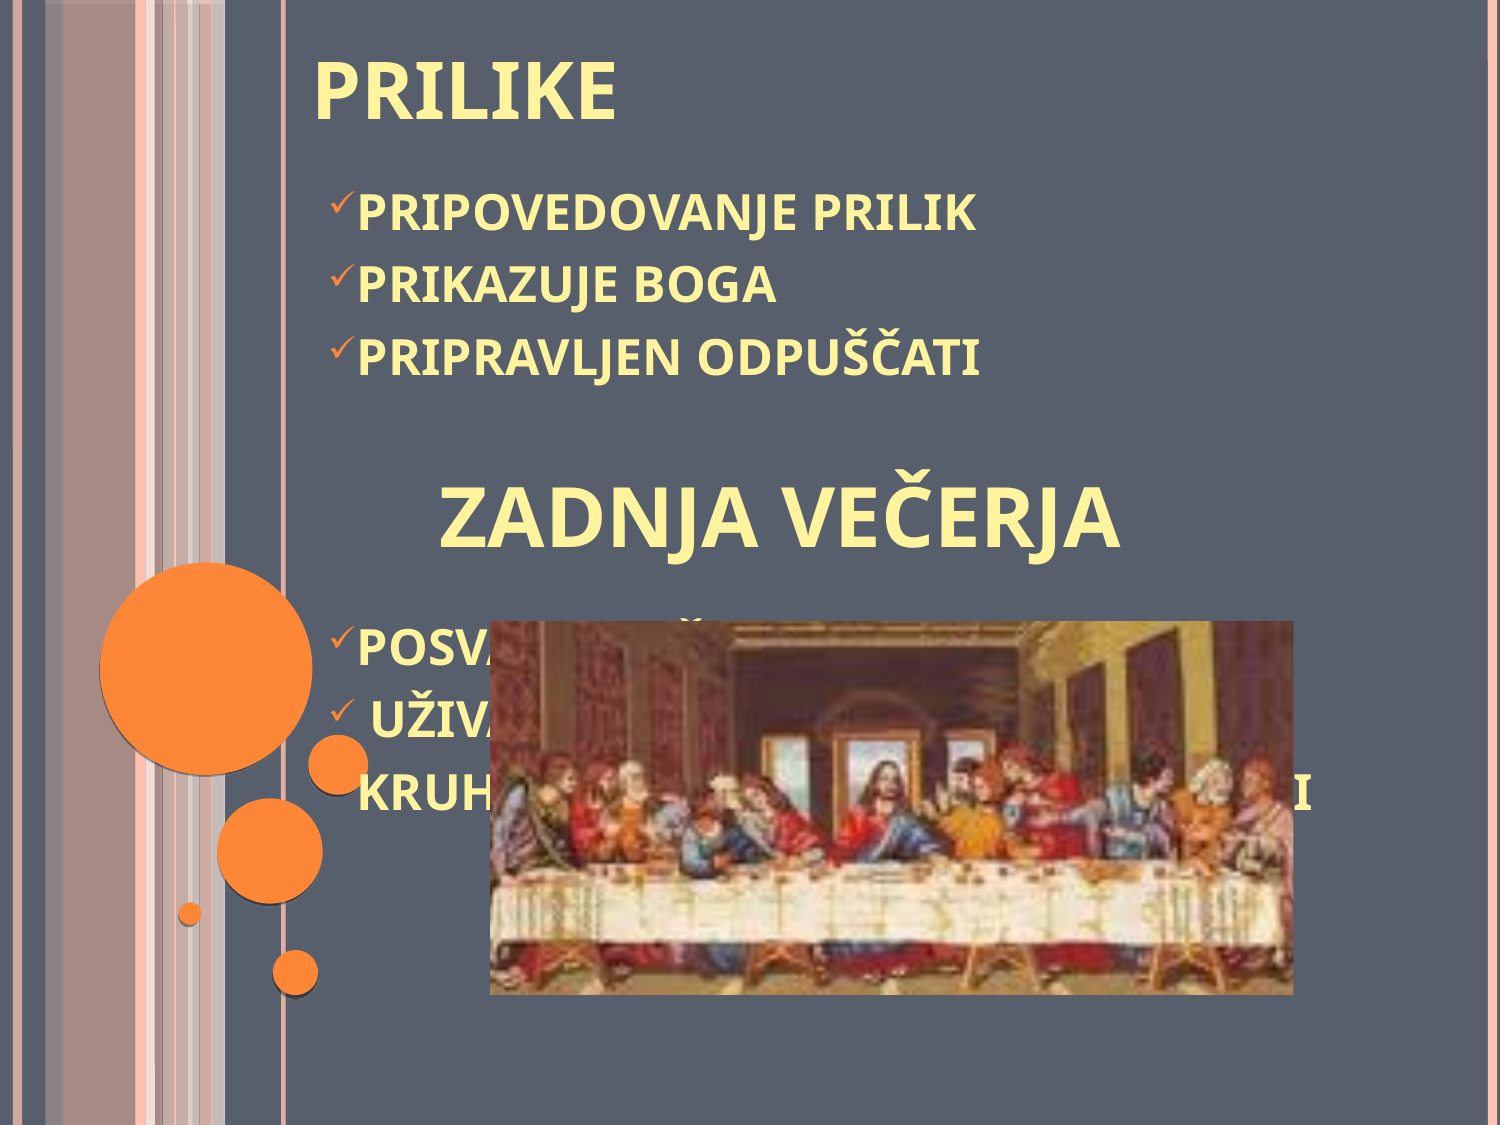

PRILIKE
# PRIPOVEDOVANJE PRILIK
PRIKAZUJE BOGA
PRIPRAVLJEN ODPUŠČATI
POSVARITI UČENCE
 UŽIVAJO KRUH IN VINO
KRUH SIMBOLIZIRA TELO, VINO PA KRI
 ZADNJA VEČERJA